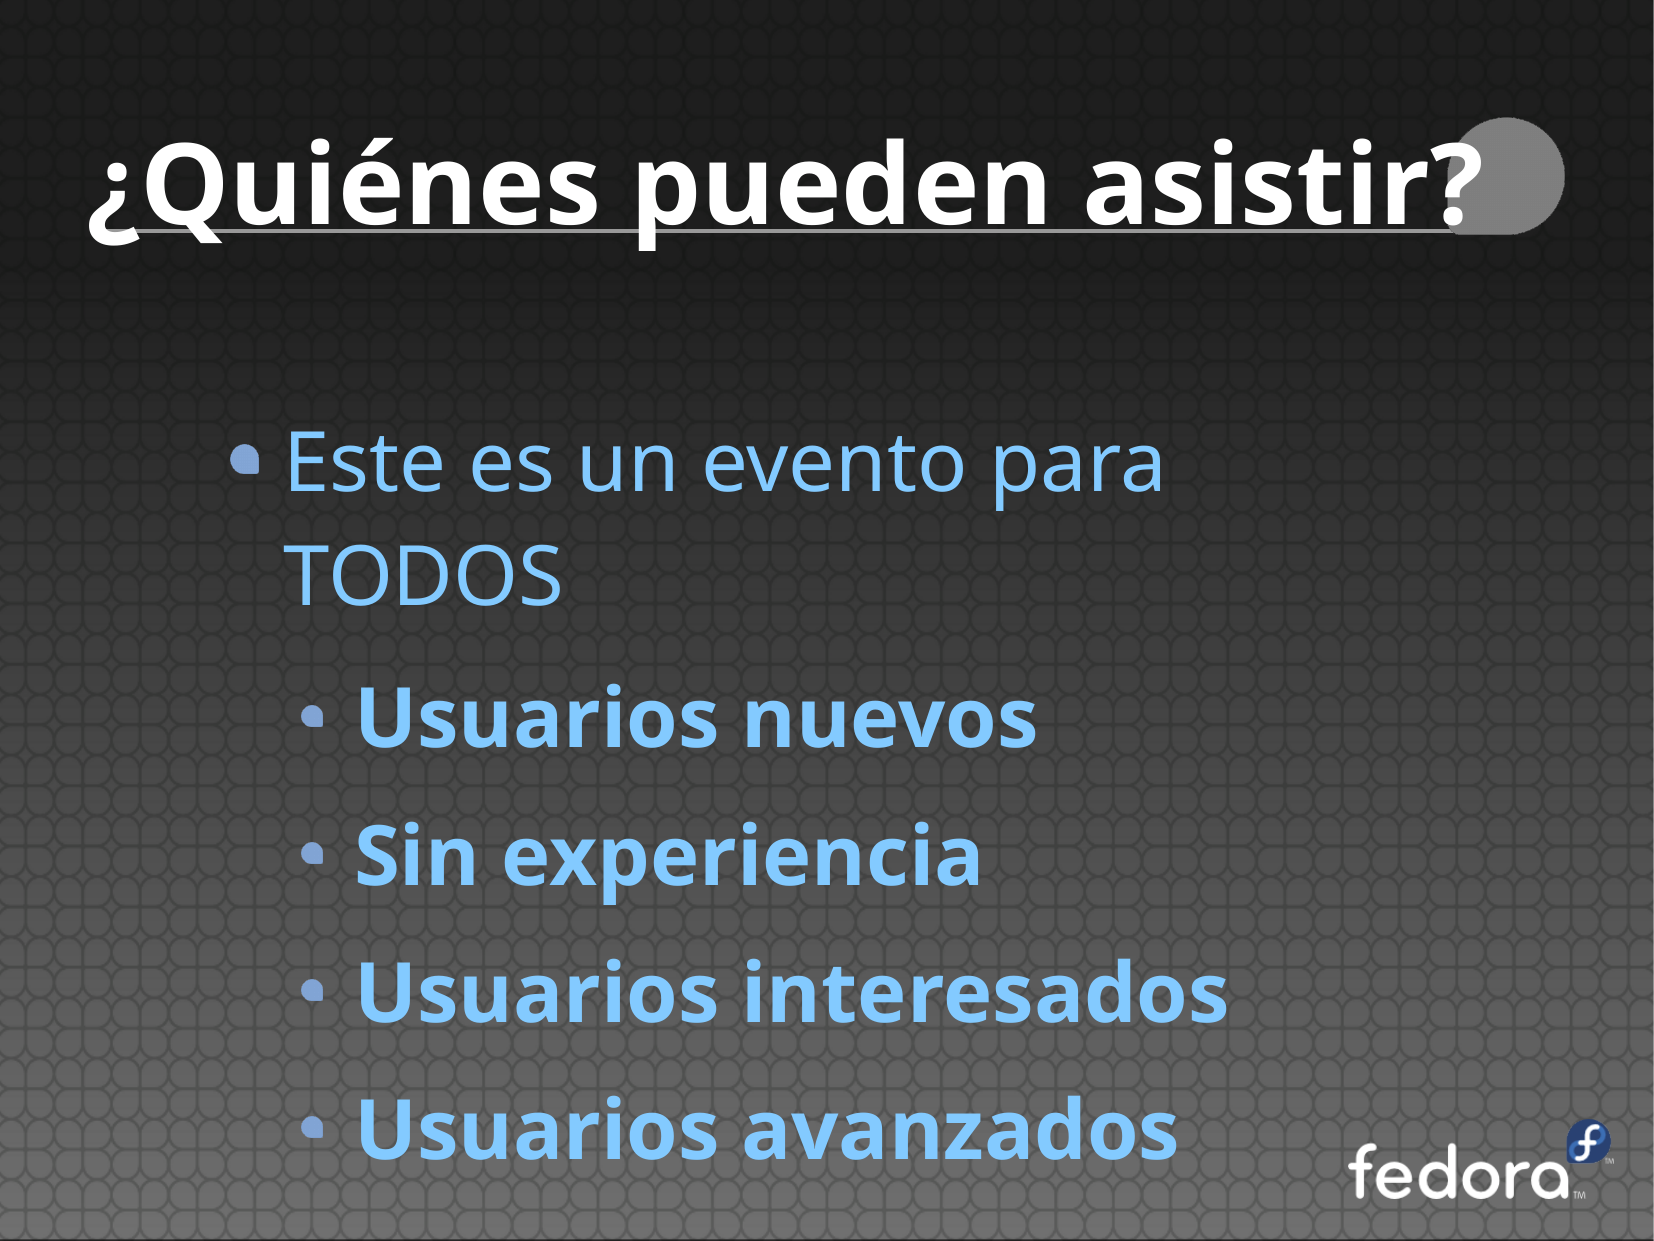

# ¿Quiénes pueden asistir?
Este es un evento para TODOS
Usuarios nuevos
Sin experiencia
Usuarios interesados
Usuarios avanzados